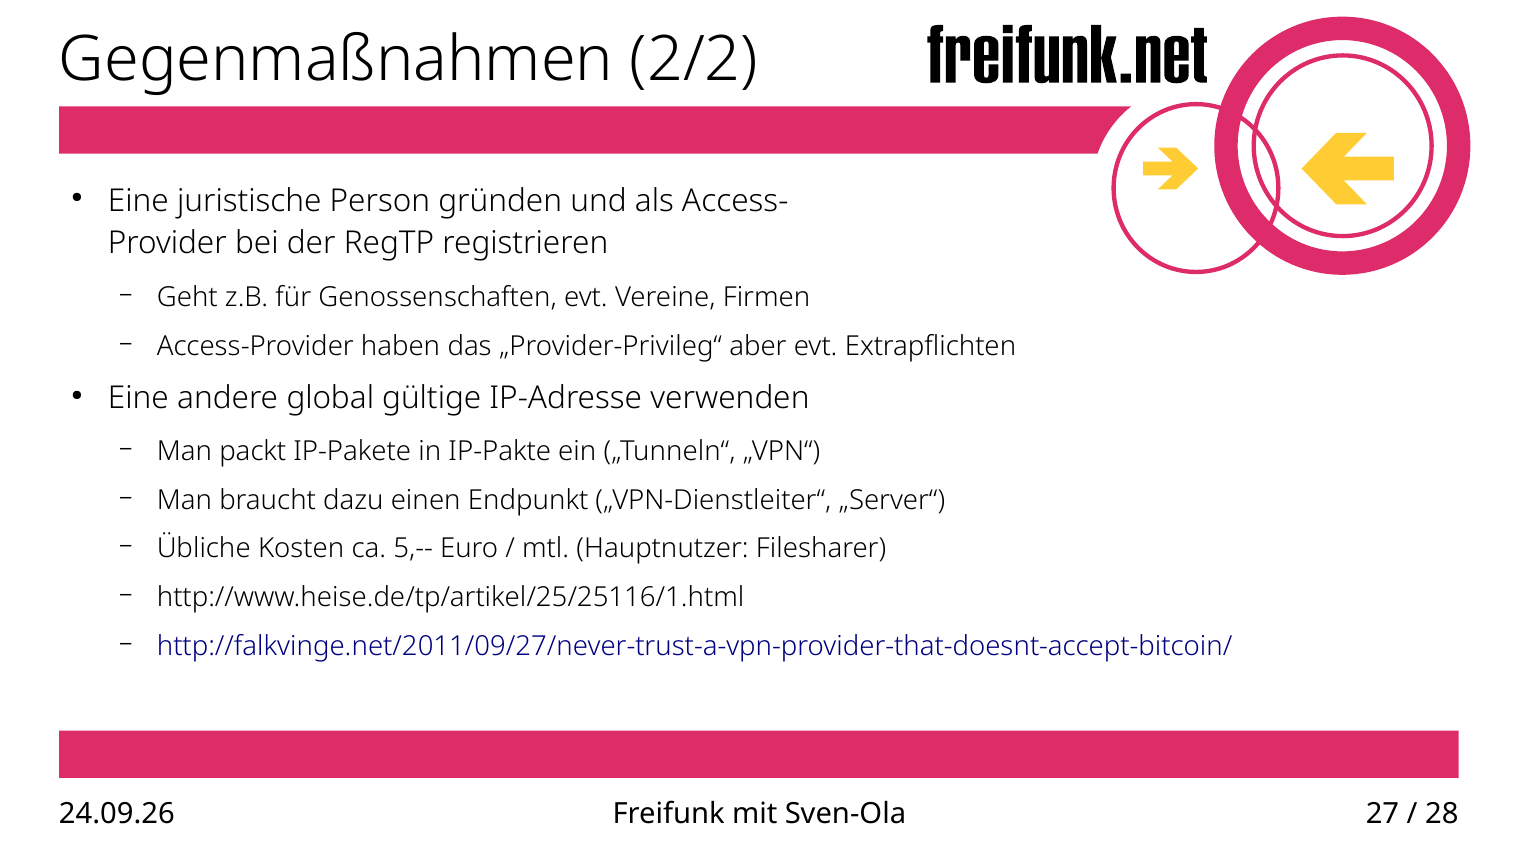

# Gegenmaßnahmen (2/2)
Eine juristische Person gründen und als Access-
Provider bei der RegTP registrieren
Geht z.B. für Genossenschaften, evt. Vereine, Firmen
Access-Provider haben das „Provider-Privileg“ aber evt. Extrapflichten
Eine andere global gültige IP-Adresse verwenden
Man packt IP-Pakete in IP-Pakte ein („Tunneln“, „VPN“)
Man braucht dazu einen Endpunkt („VPN-Dienstleiter“, „Server“)
Übliche Kosten ca. 5,-- Euro / mtl. (Hauptnutzer: Filesharer)
http://www.heise.de/tp/artikel/25/25116/1.html
http://falkvinge.net/2011/09/27/never-trust-a-vpn-provider-that-doesnt-accept-bitcoin/
Freifunk mit Sven-Ola
27